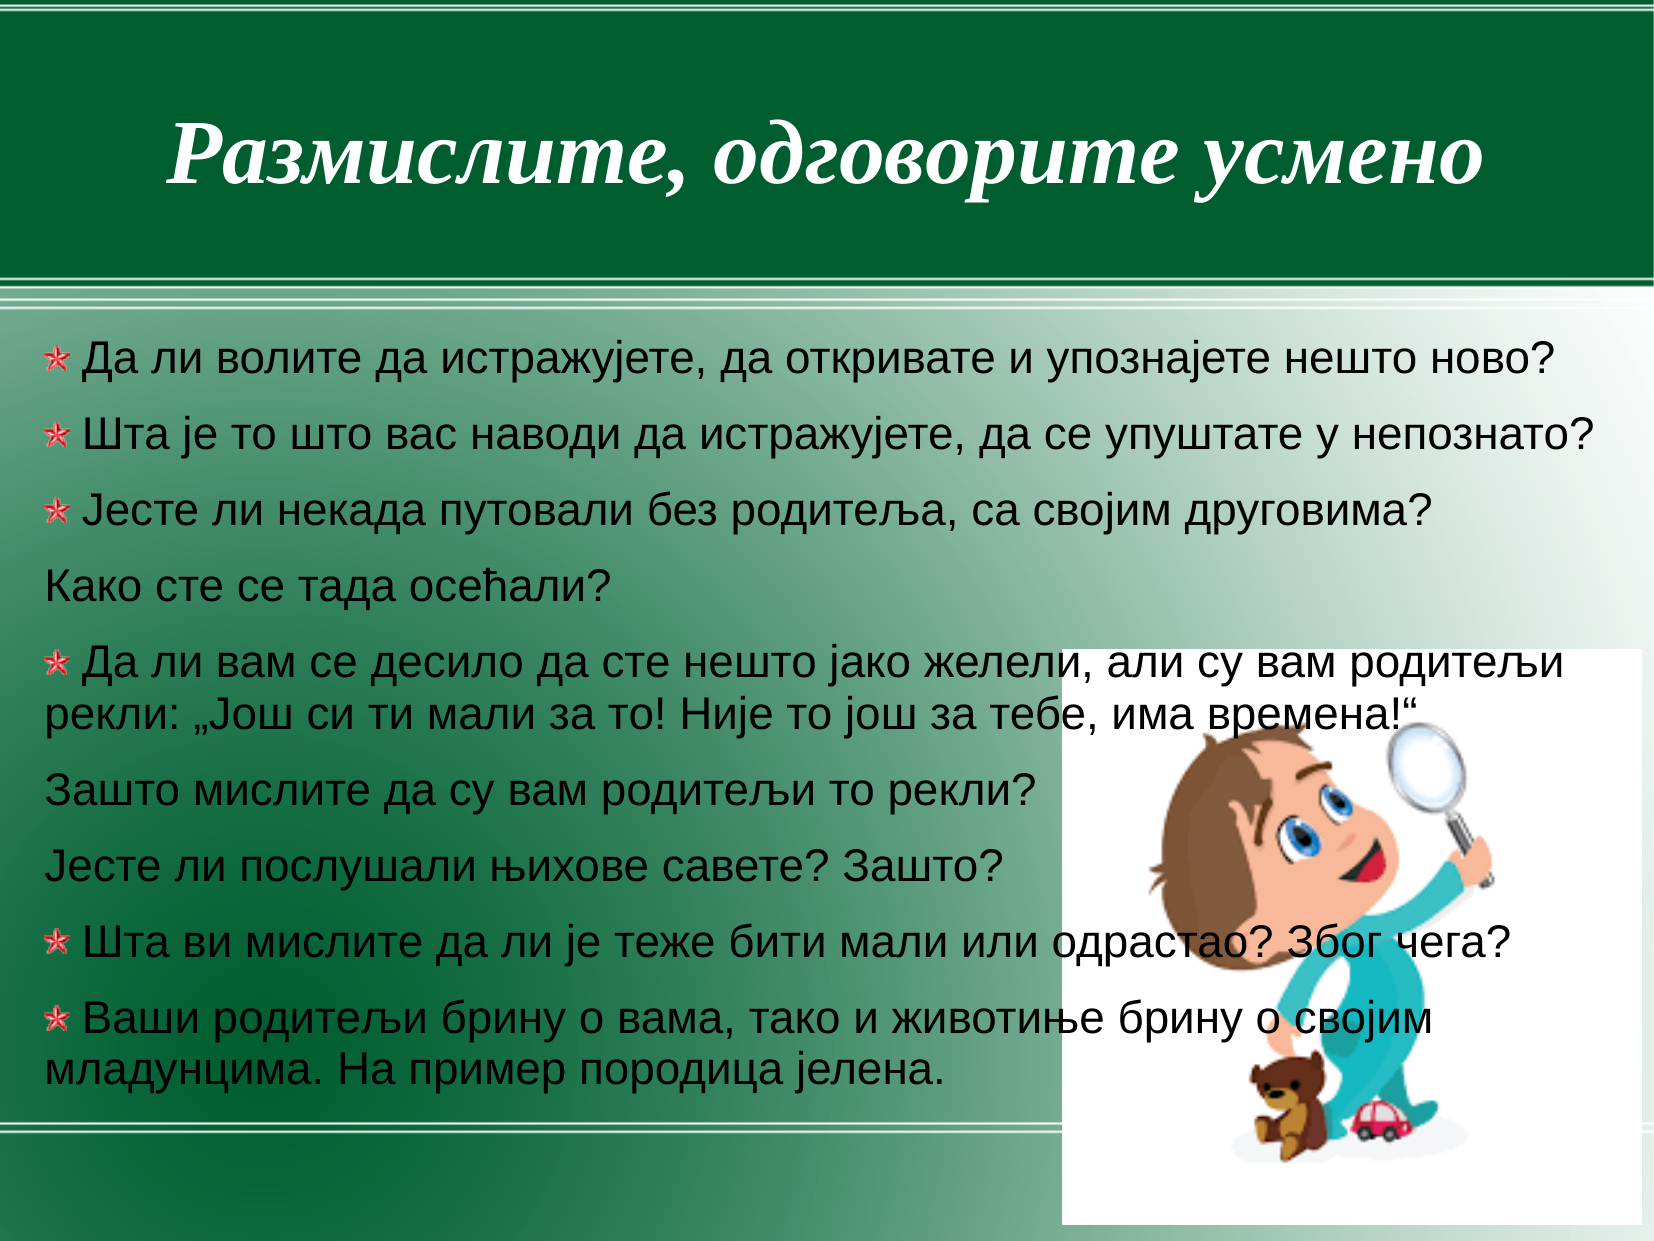

# Размислите, одговорите усмено
 Да ли волите да истражујете, да откривате и упознајете нешто ново?
 Шта је то што вас наводи да истражујете, да се упуштате у непознато?
 Јесте ли некада путовали без родитеља, са својим друговима?
Како сте се тада осећали?
 Да ли вам се десило да сте нешто јако желели, али су вам родитељи рекли: „Још си ти мали за то! Није то још за тебе, има времена!“
Зашто мислите да су вам родитељи то рекли?
Јесте ли послушали њихове савете? Зашто?
 Шта ви мислите да ли је теже бити мали или одрастао? Због чега?
 Ваши родитељи брину о вама, тако и животиње брину о својим младунцима. На пример породица јелена.